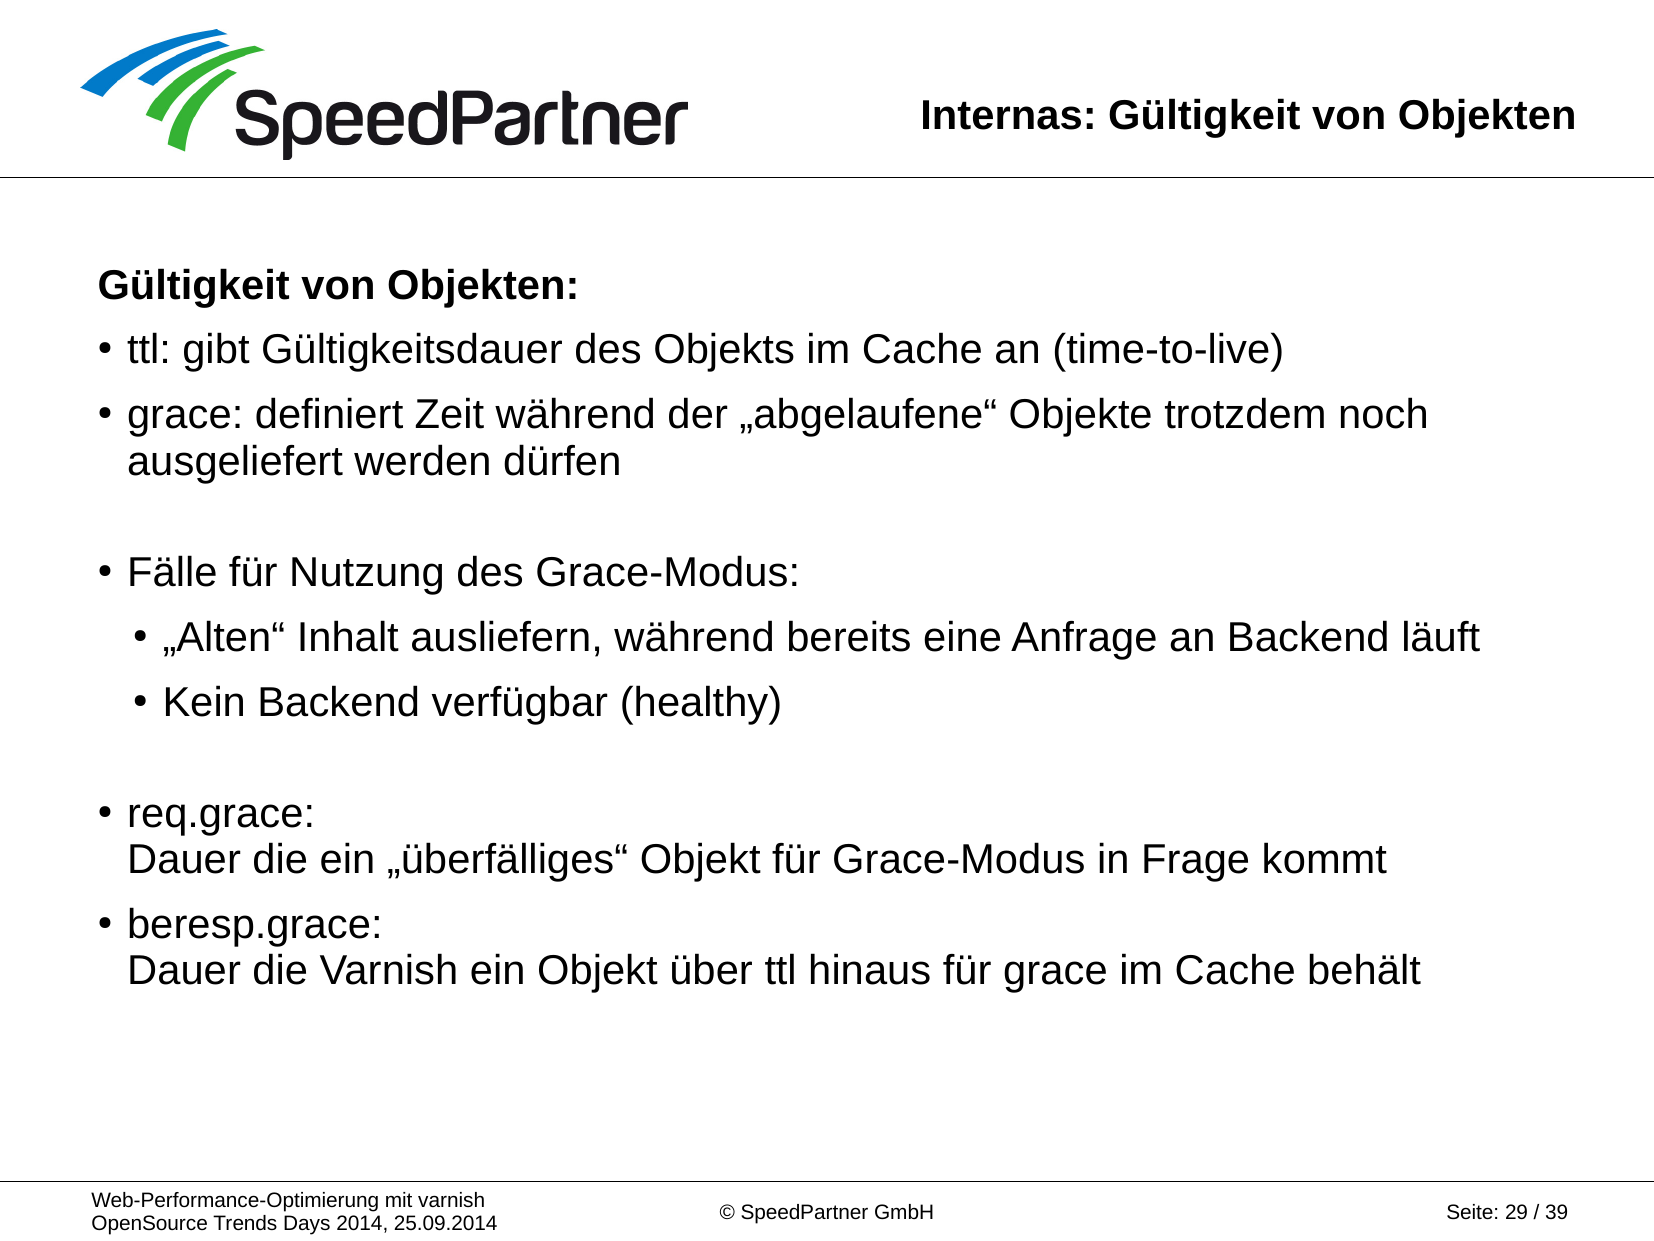

# Internas: Gültigkeit von Objekten
Gültigkeit von Objekten:
ttl: gibt Gültigkeitsdauer des Objekts im Cache an (time-to-live)
grace: definiert Zeit während der „abgelaufene“ Objekte trotzdem noch ausgeliefert werden dürfen
Fälle für Nutzung des Grace-Modus:
„Alten“ Inhalt ausliefern, während bereits eine Anfrage an Backend läuft
Kein Backend verfügbar (healthy)
req.grace:
Dauer die ein „überfälliges“ Objekt für Grace-Modus in Frage kommt
beresp.grace:
Dauer die Varnish ein Objekt über ttl hinaus für grace im Cache behält